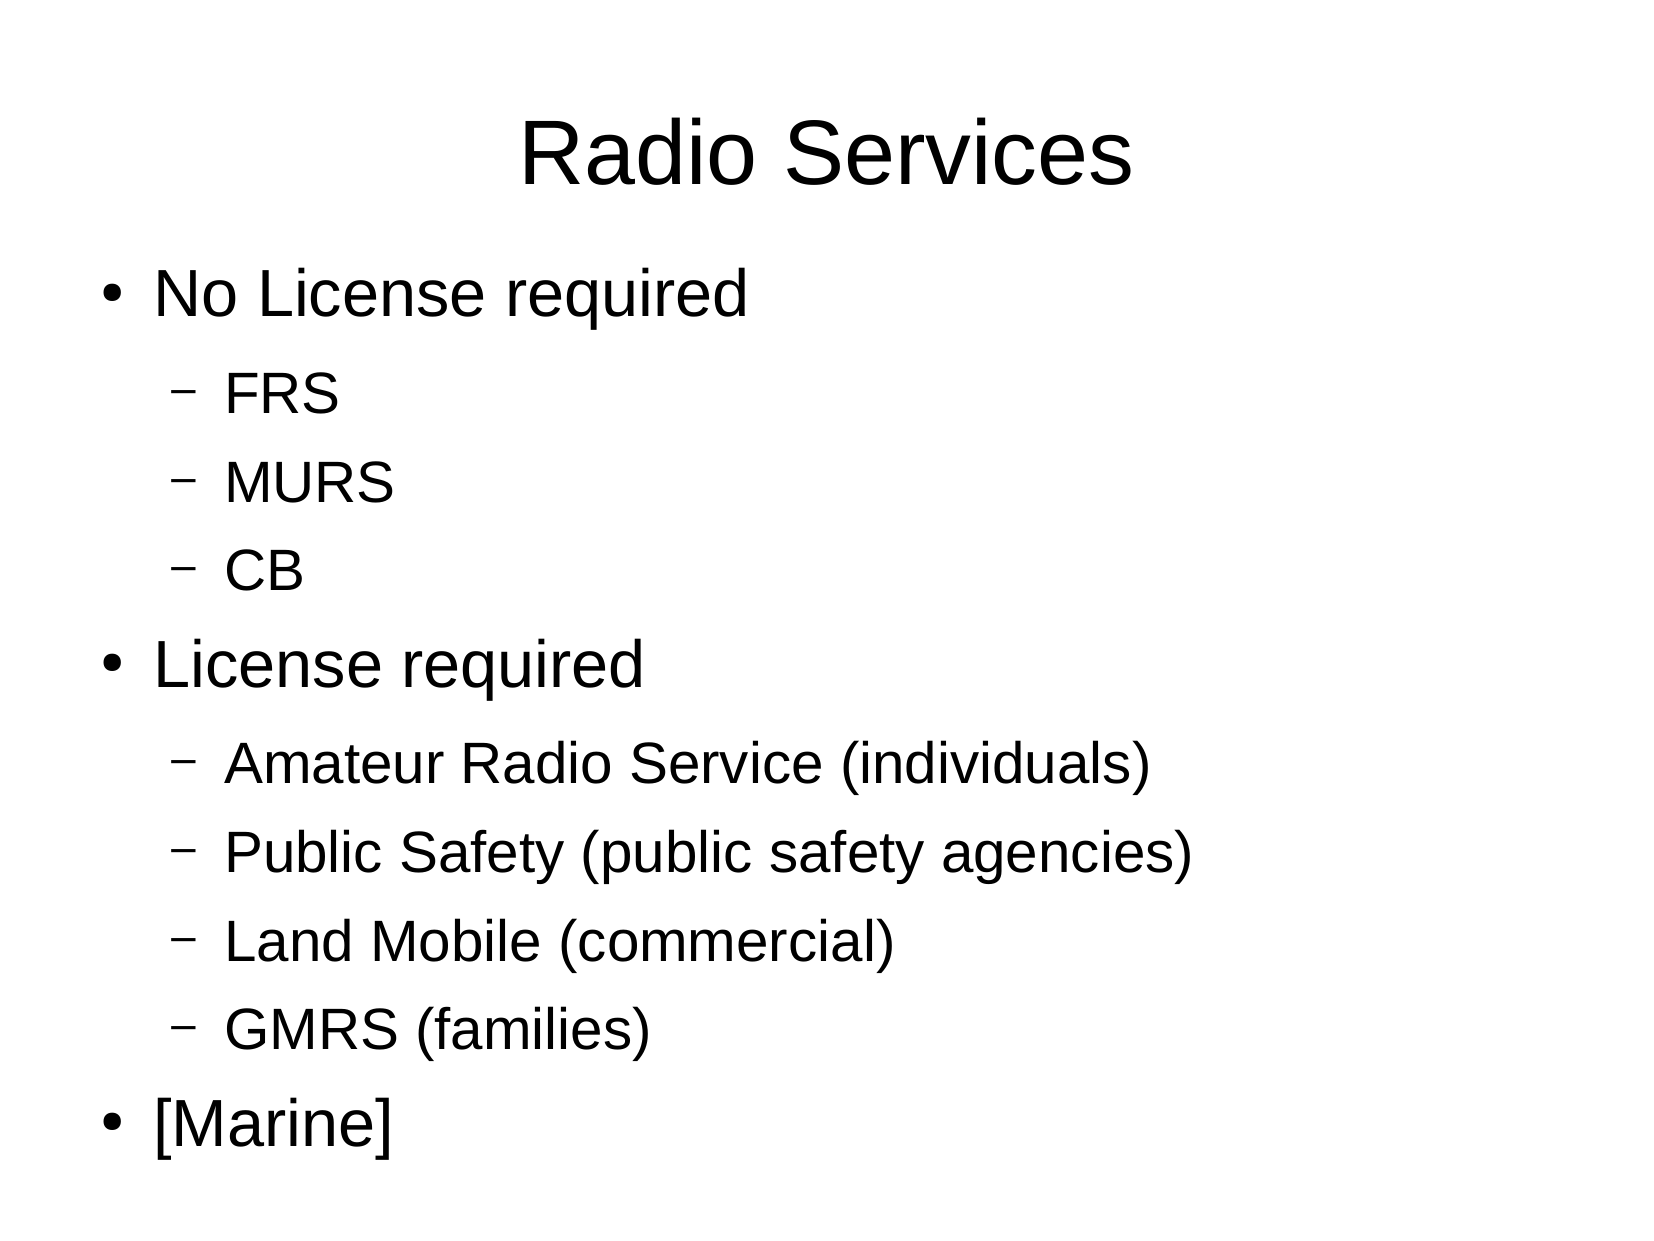

# Radio Services
No License required
FRS
MURS
CB
License required
Amateur Radio Service (individuals)
Public Safety (public safety agencies)
Land Mobile (commercial)
GMRS (families)
[Marine]